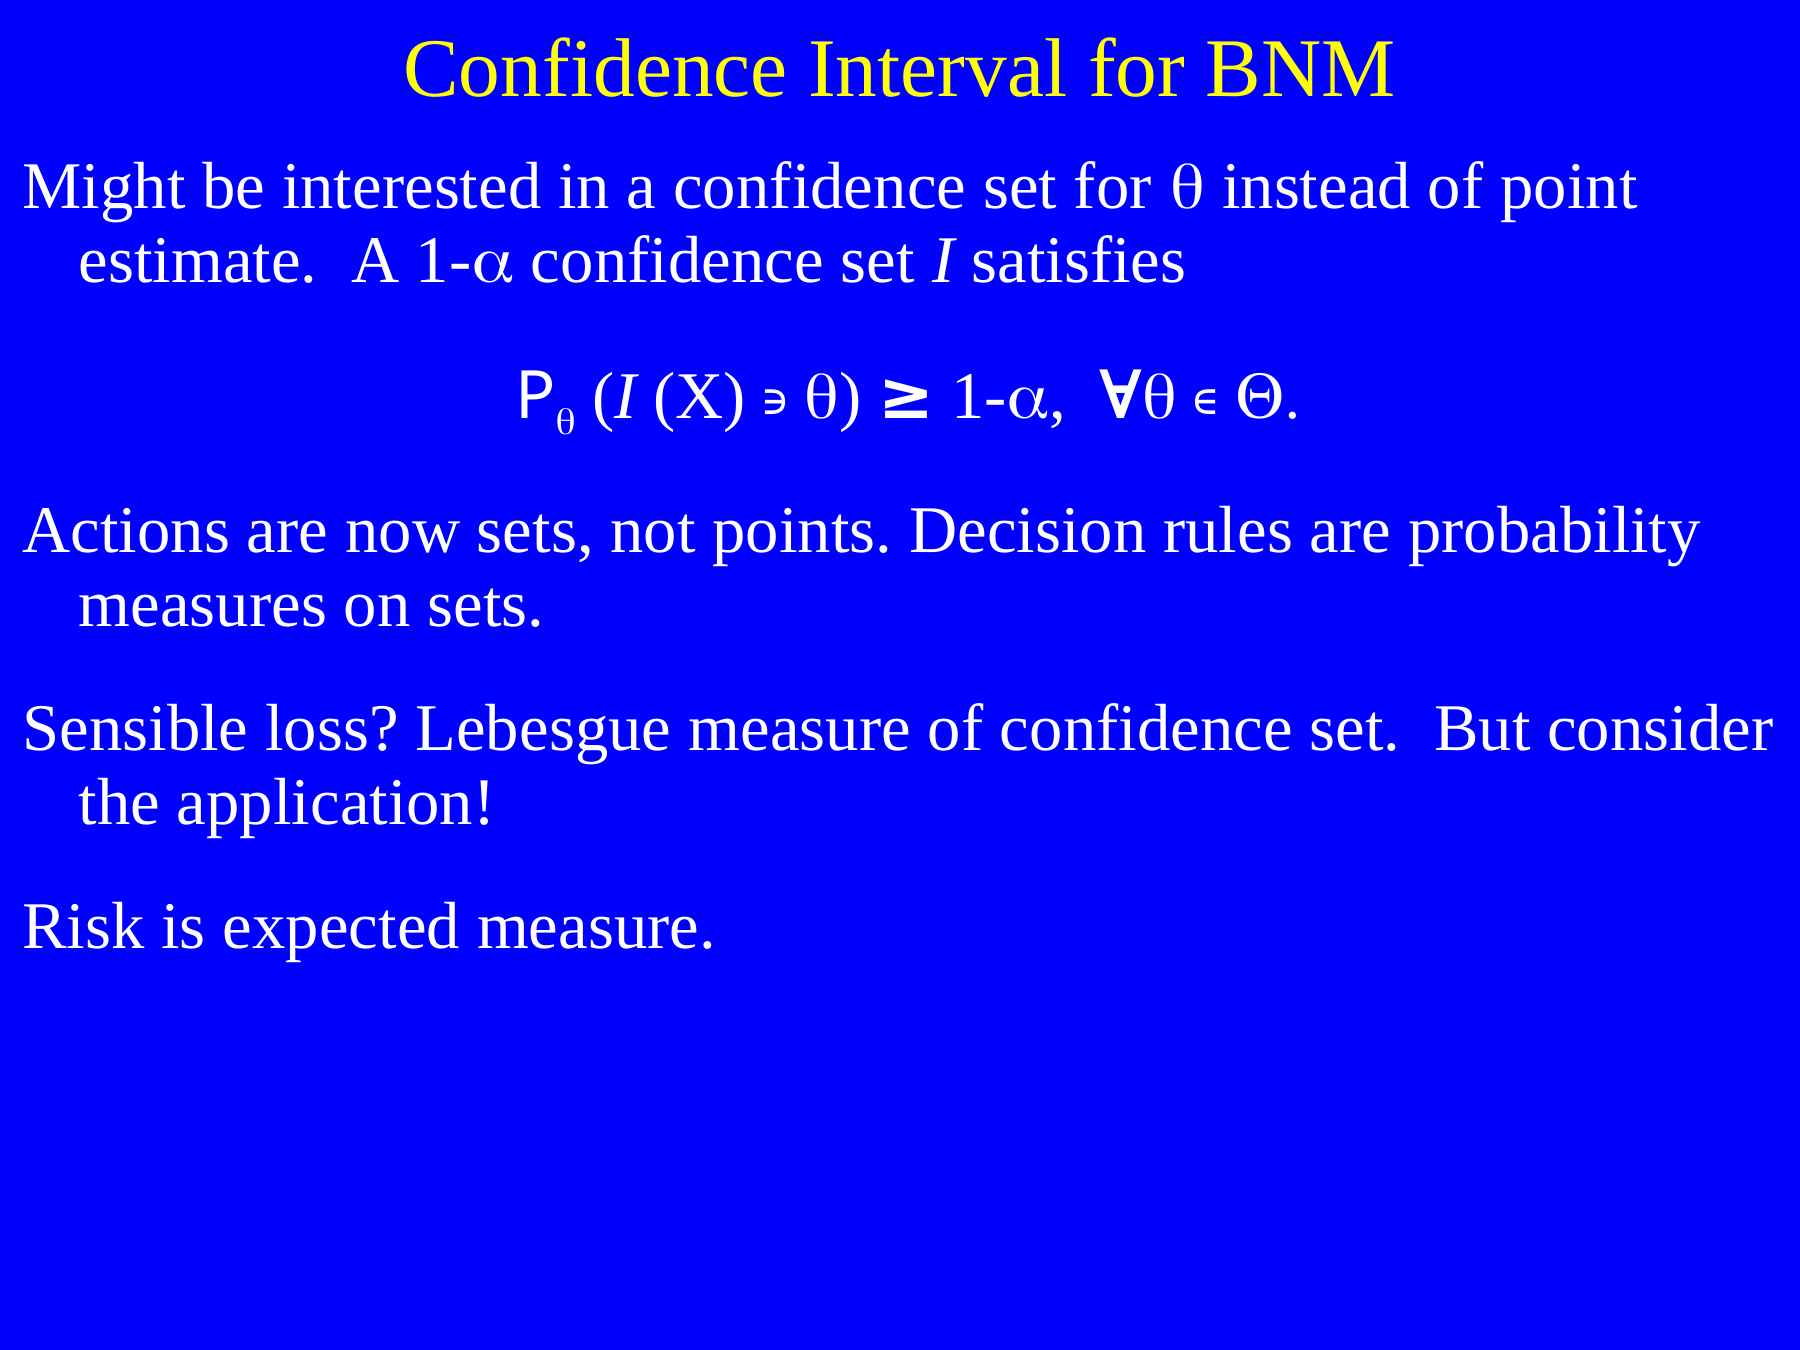

# Confidence Interval for BNM
Might be interested in a confidence set for  instead of point estimate. A 1- confidence set I satisfies
 P (I (X) ∍ ) ≥ 1-, ∀ ∊ 
Actions are now sets, not points. Decision rules are probability measures on sets.
Sensible loss? Lebesgue measure of confidence set. But consider the application!
Risk is expected measure.